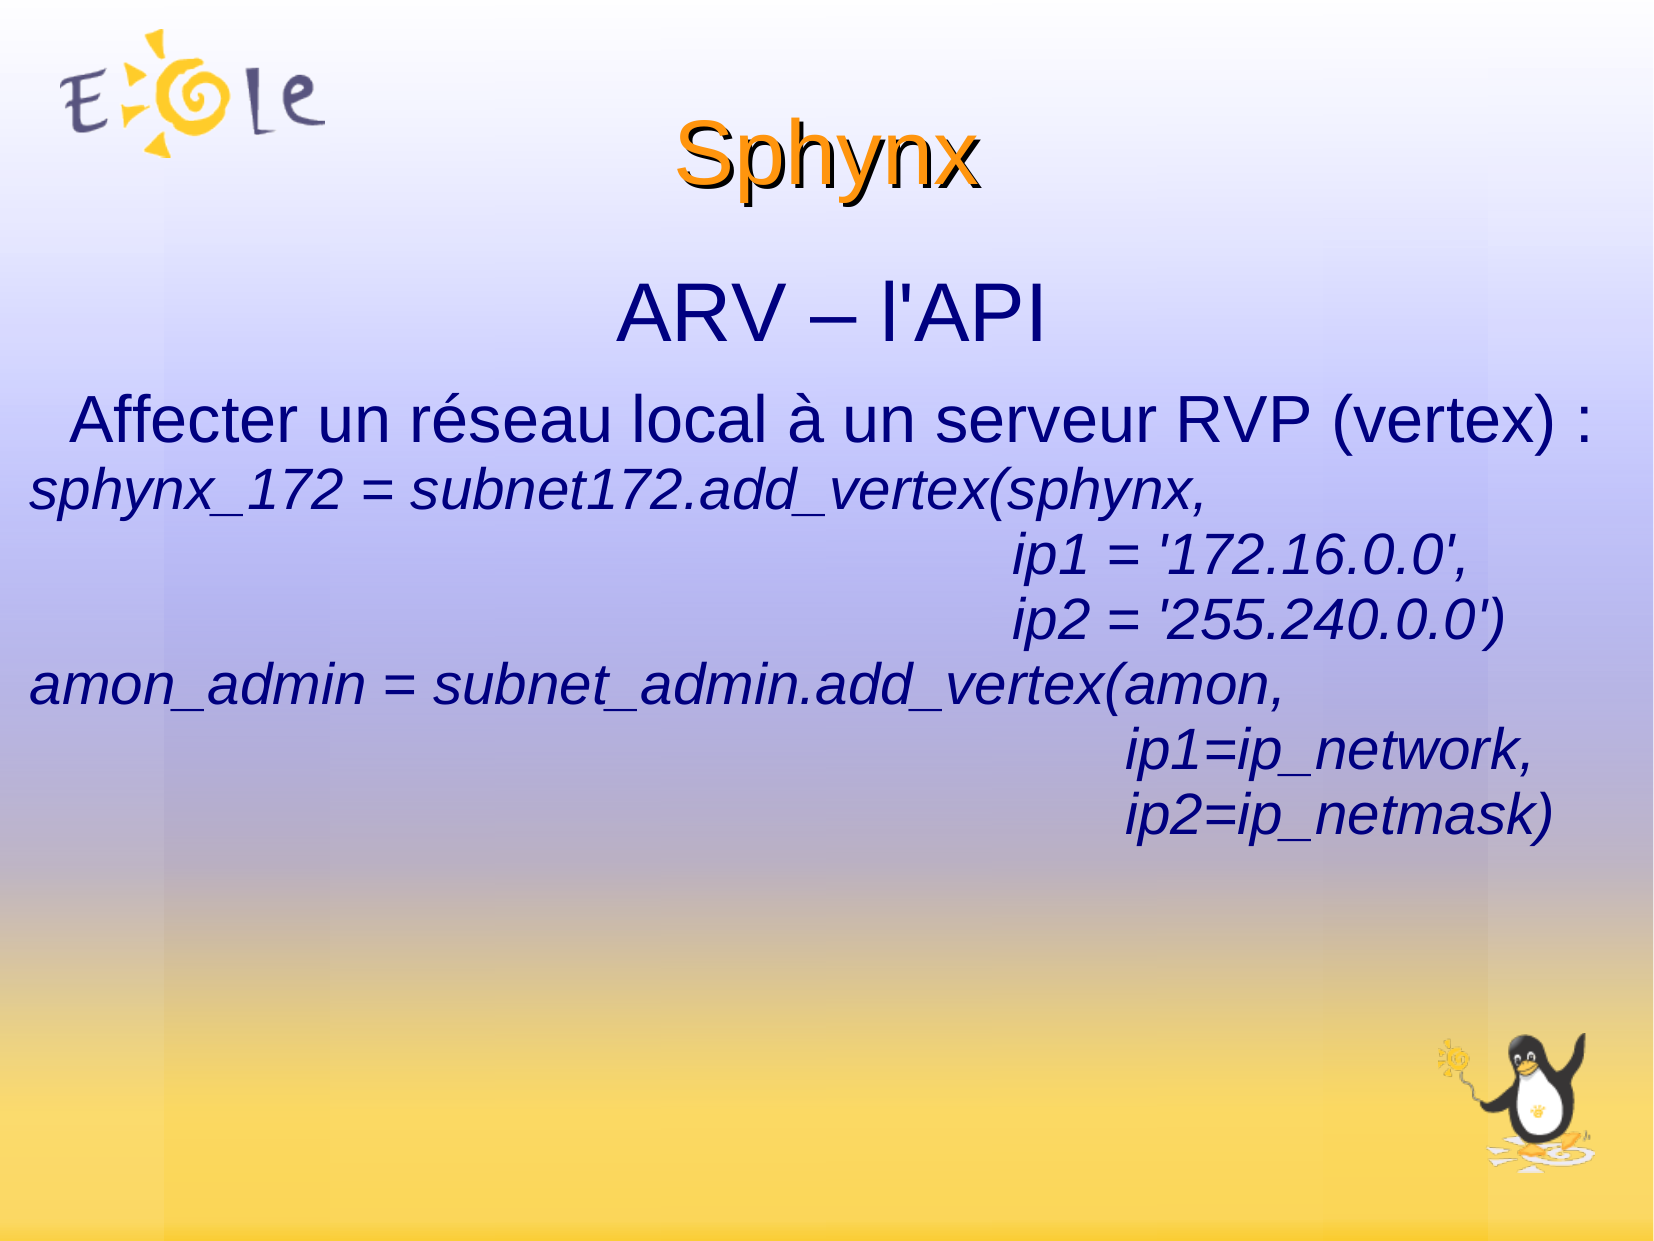

# Sphynx
ARV – l'API
Affecter un réseau local à un serveur RVP (vertex) :
sphynx_172 = subnet172.add_vertex(sphynx,
ip1 = '172.16.0.0',
ip2 = '255.240.0.0')
amon_admin = subnet_admin.add_vertex(amon,
ip1=ip_network,
ip2=ip_netmask)